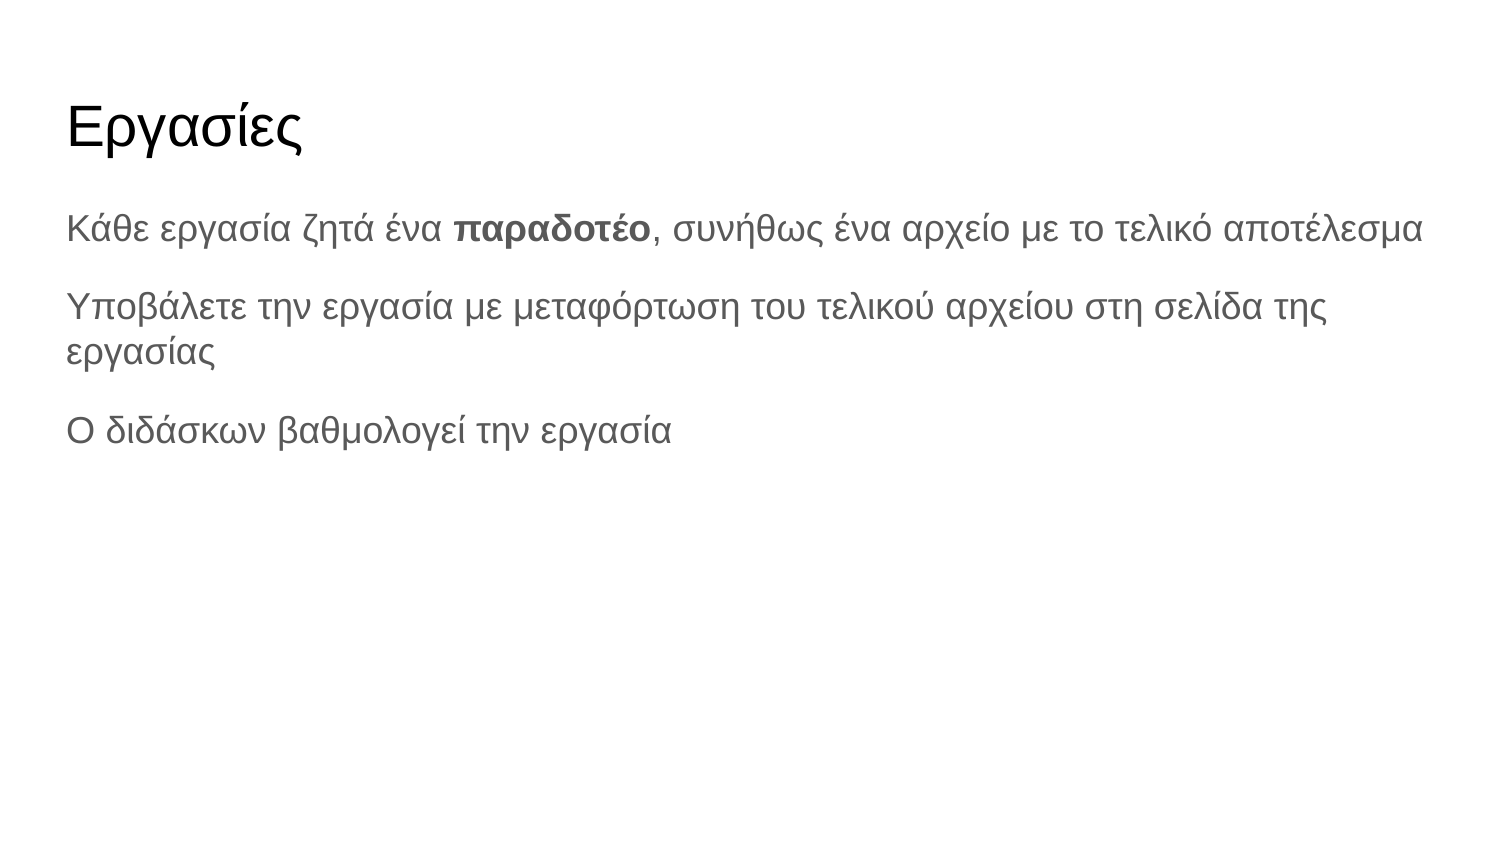

# Εργασίες
Κάθε εργασία ζητά ένα παραδοτέο, συνήθως ένα αρχείο με το τελικό αποτέλεσμα
Υποβάλετε την εργασία με μεταφόρτωση του τελικού αρχείου στη σελίδα της εργασίας
Ο διδάσκων βαθμολογεί την εργασία